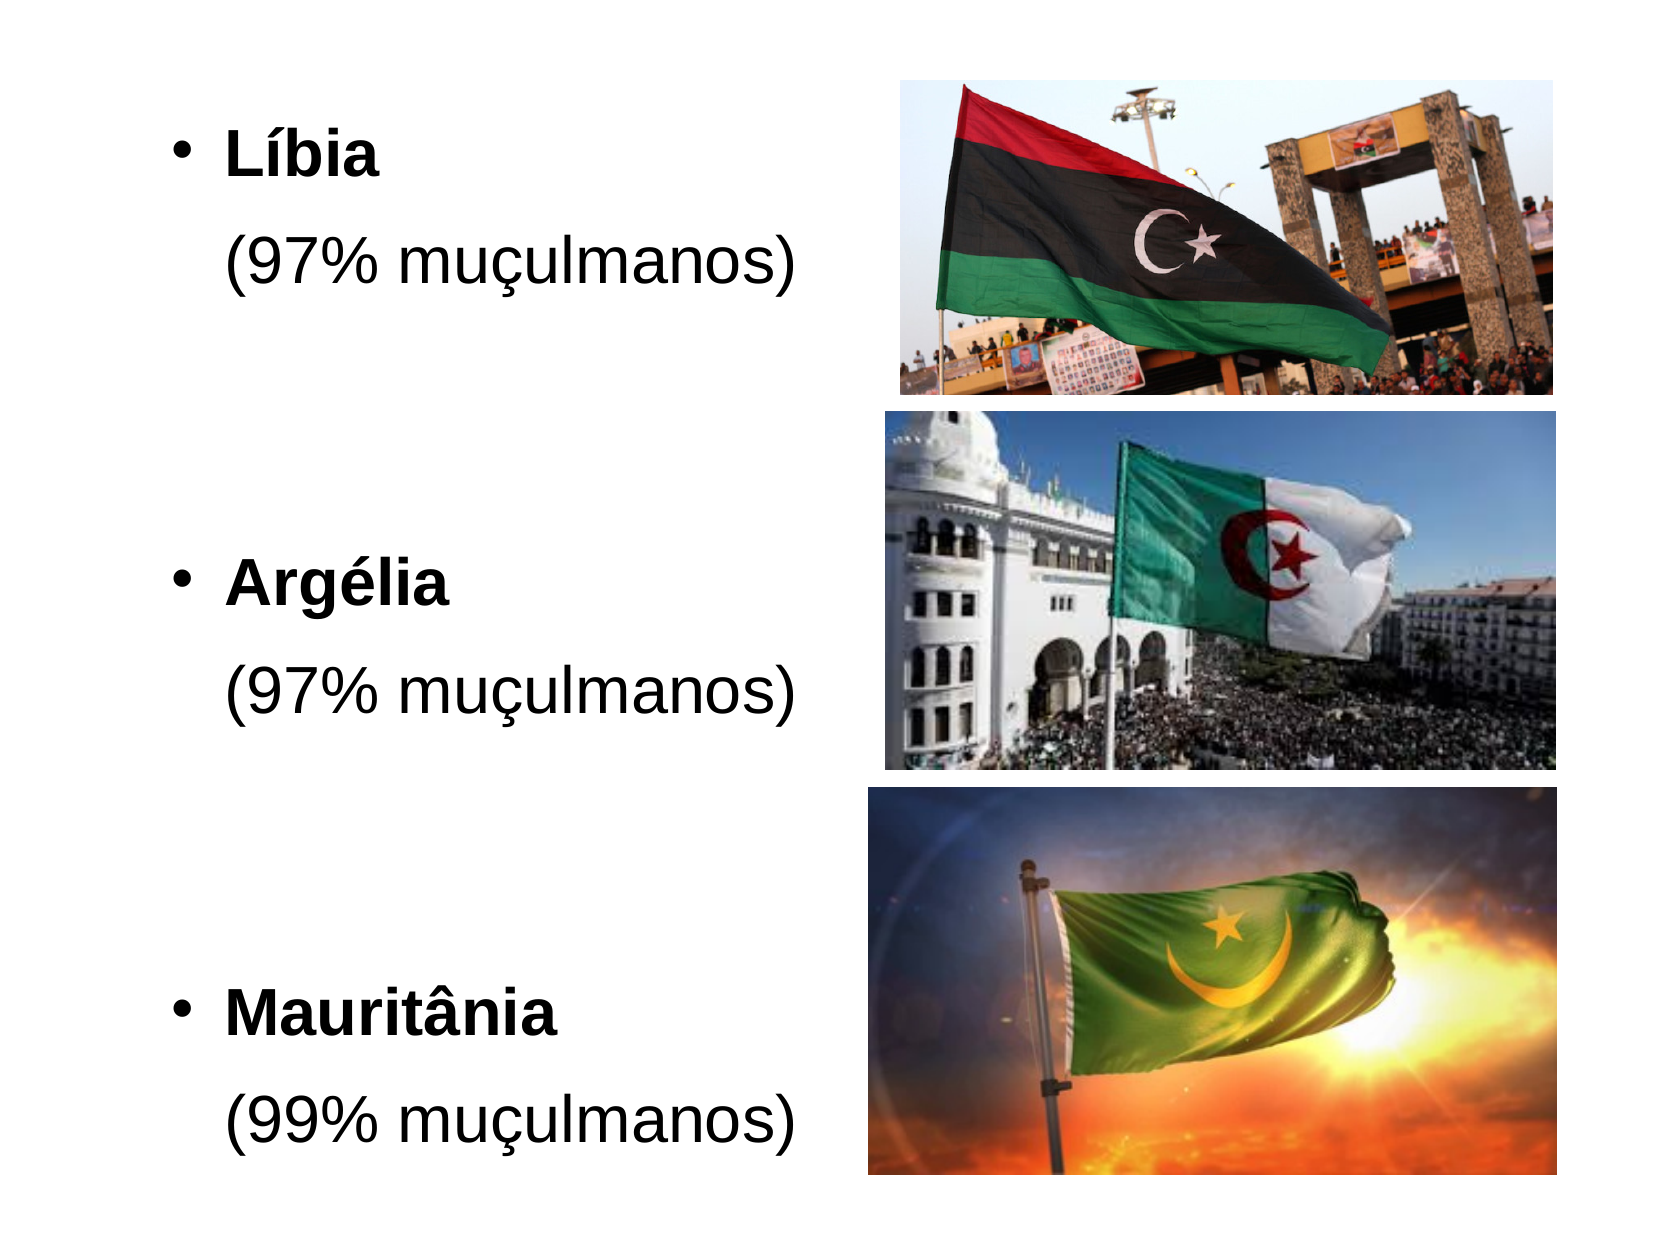

#
Líbia
(97% muçulmanos)
Argélia
(97% muçulmanos)
Mauritânia
(99% muçulmanos)